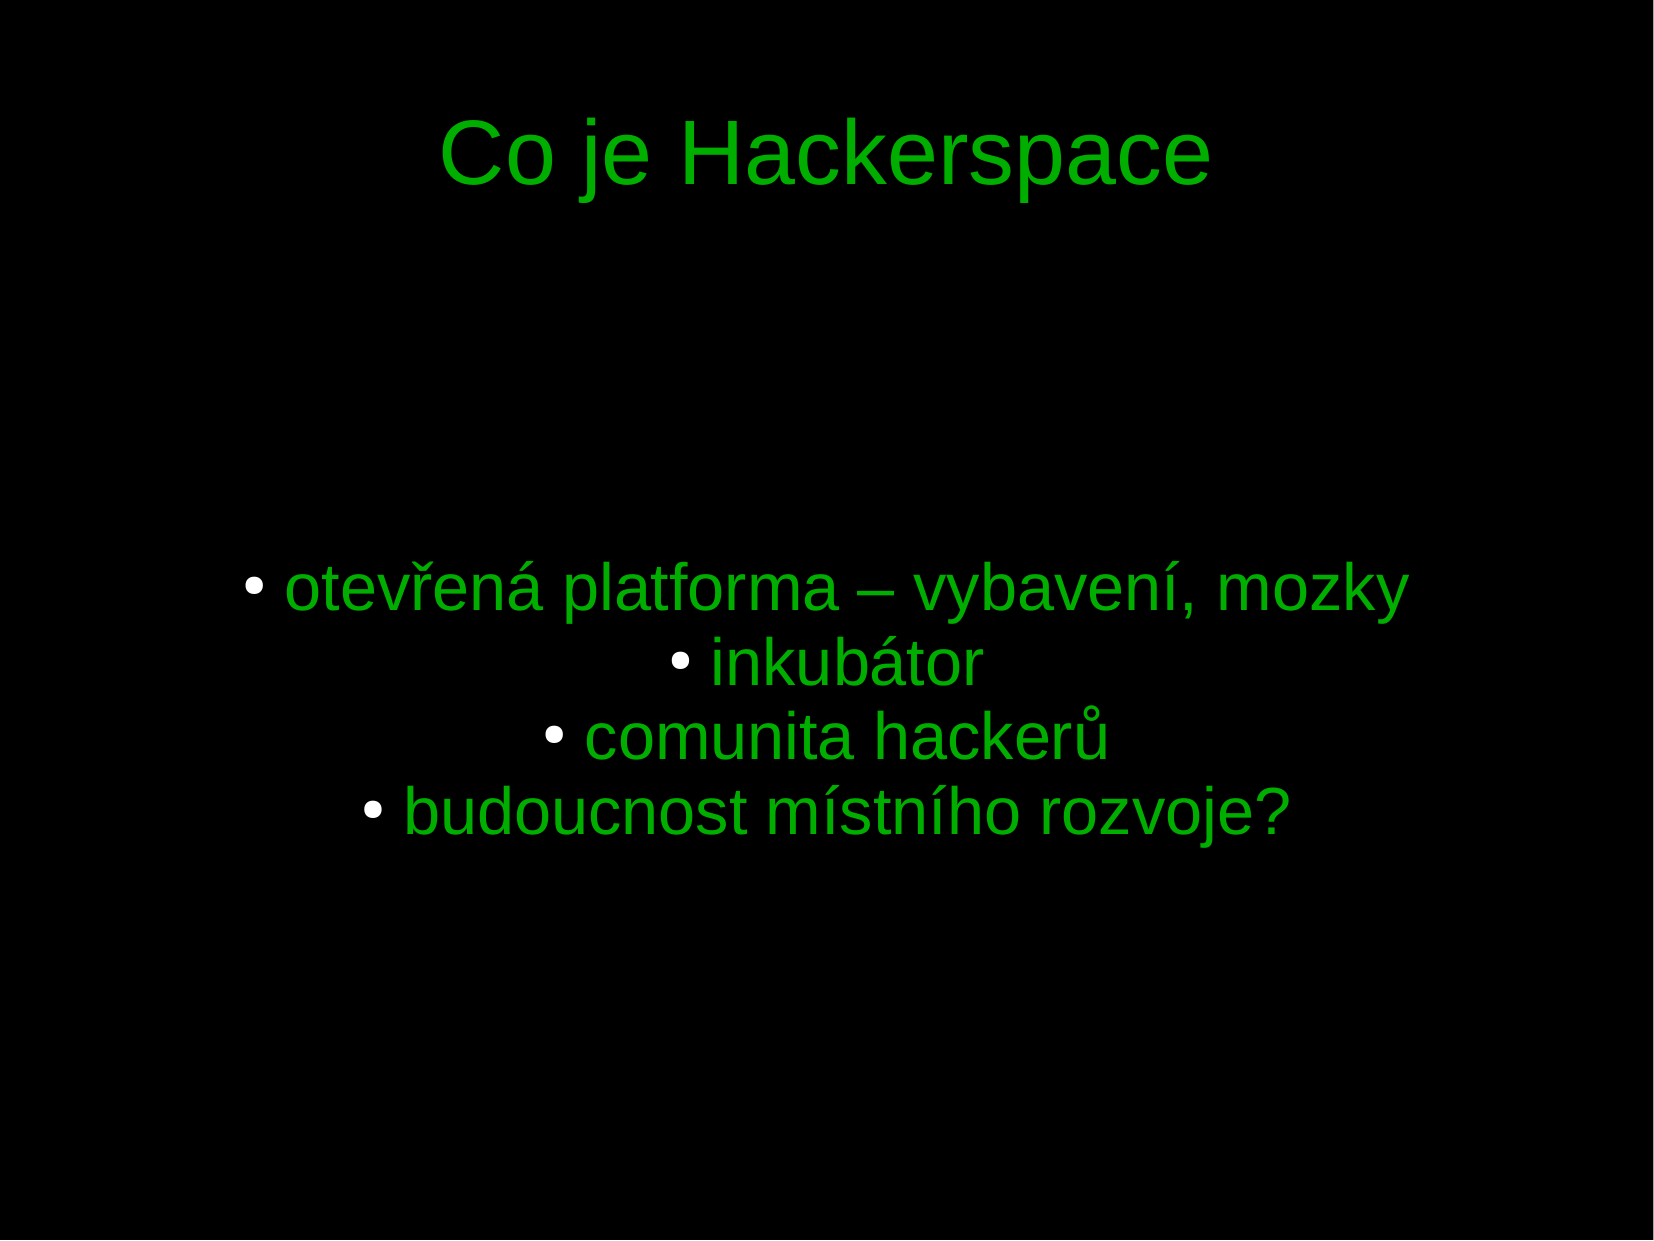

# Co je Hackerspace
 otevřená platforma – vybavení, mozky
 inkubátor
 comunita hackerů
 budoucnost místního rozvoje?